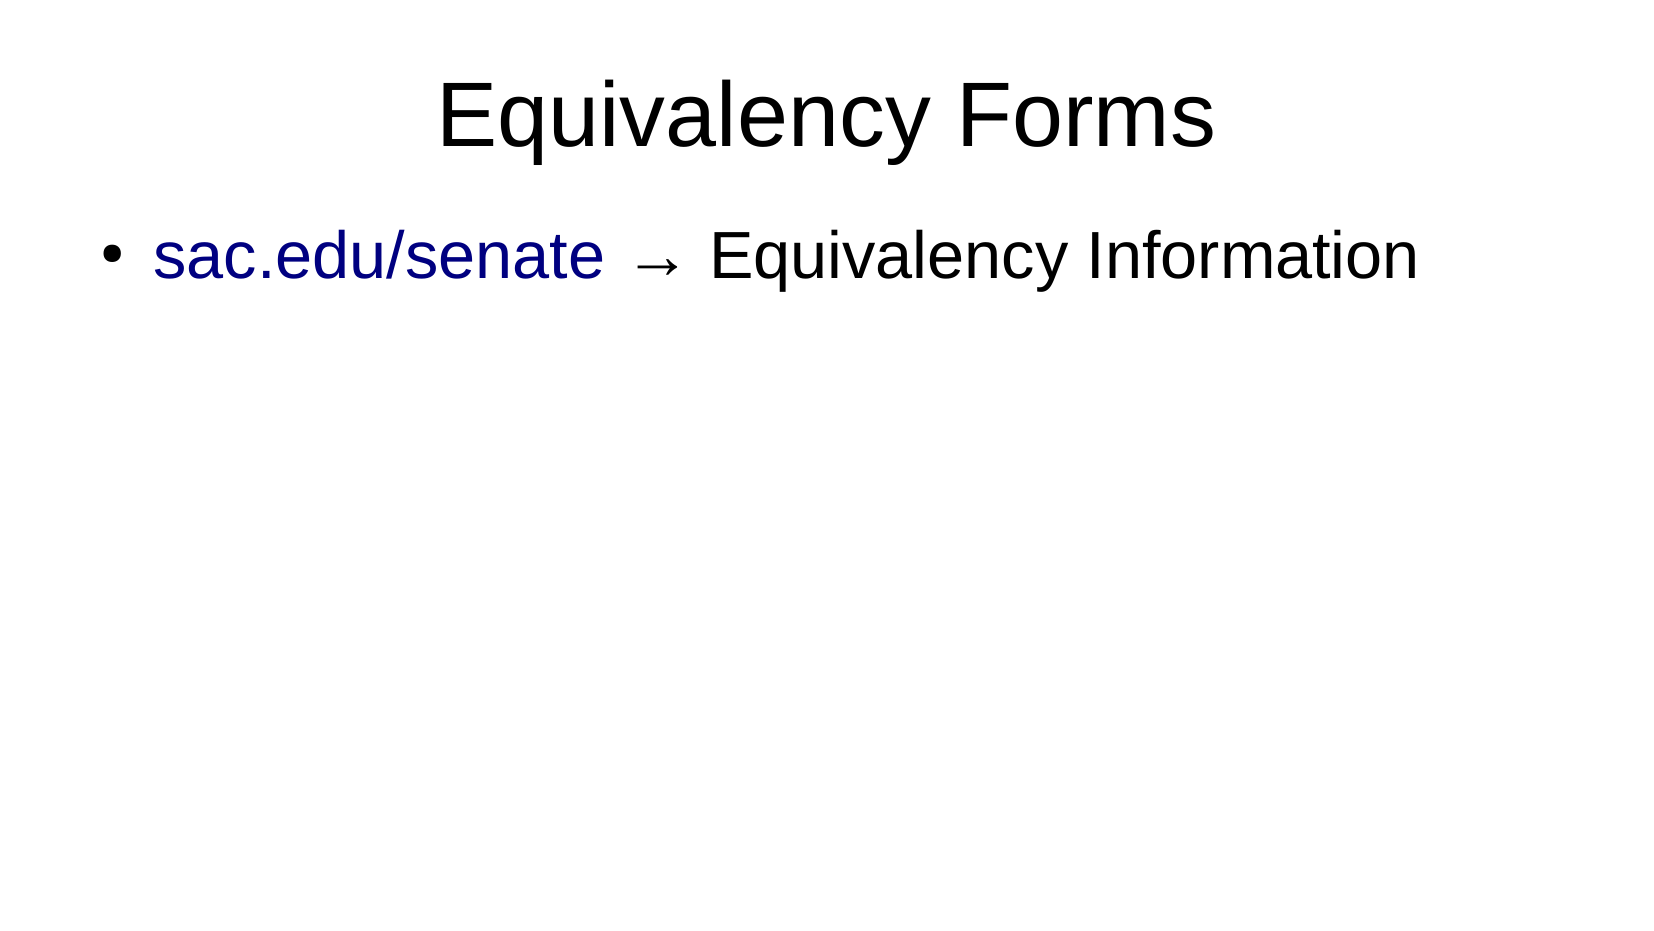

# Equivalency Forms
sac.edu/senate → Equivalency Information